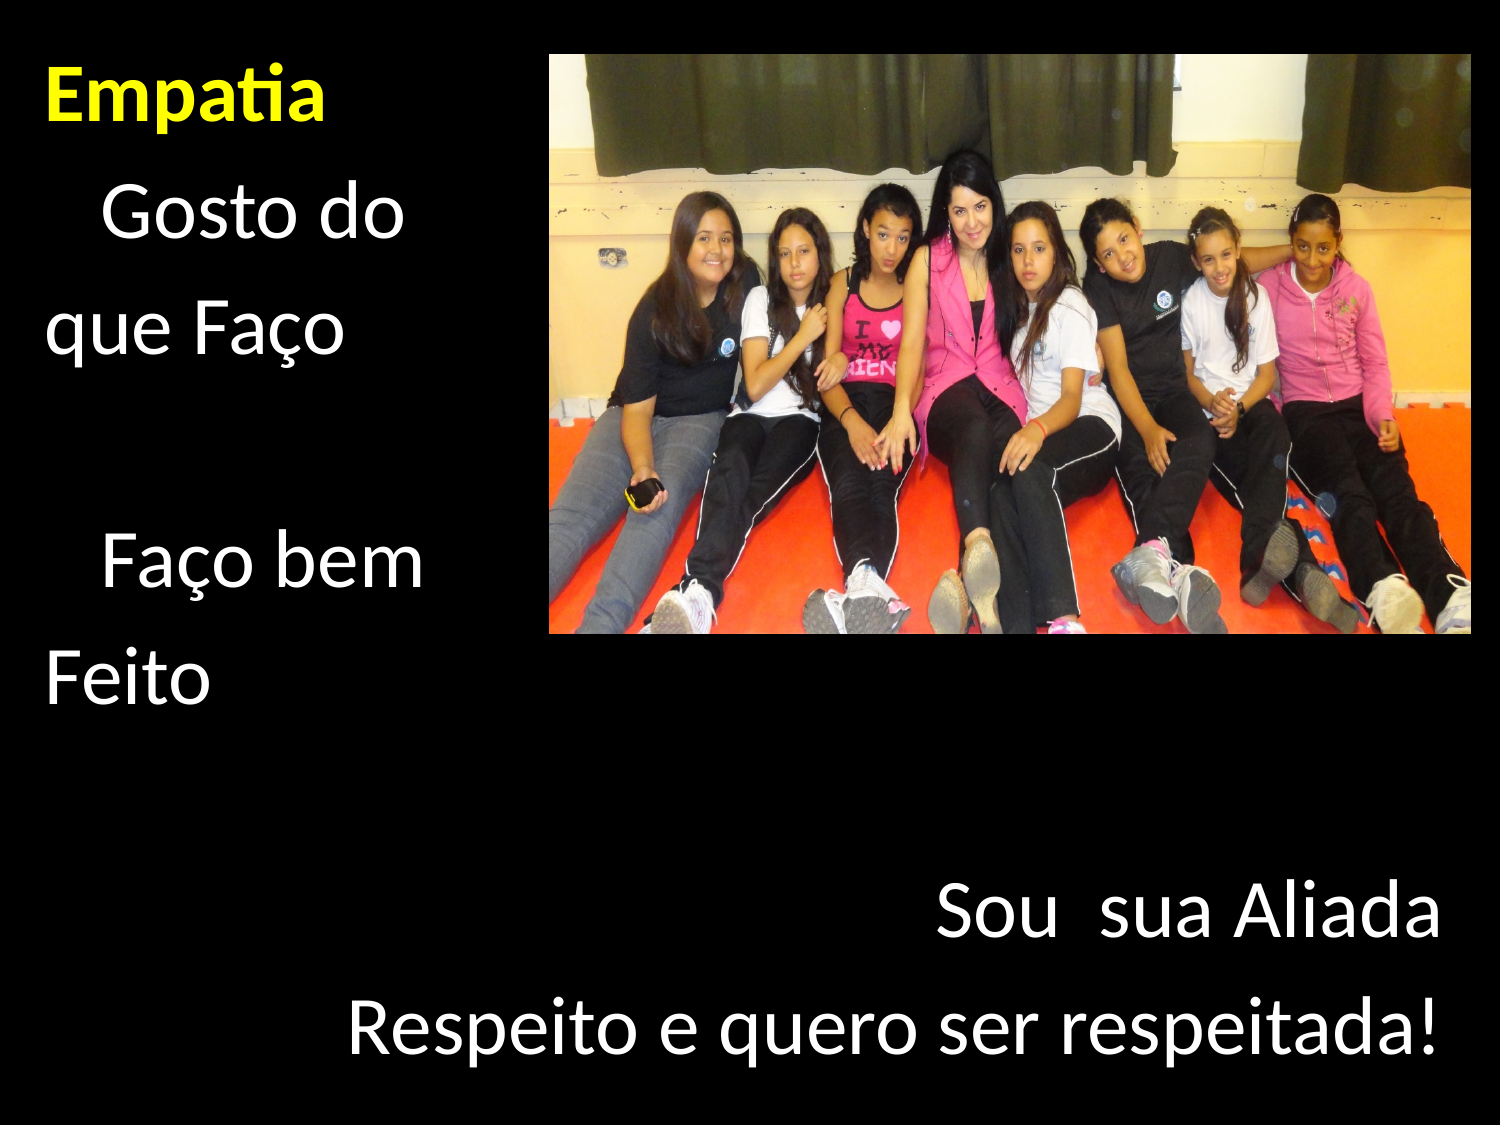

# Empatia
Gosto do
que Faço
Faço bem
Feito
 Sou sua Aliada
Respeito e quero ser respeitada!